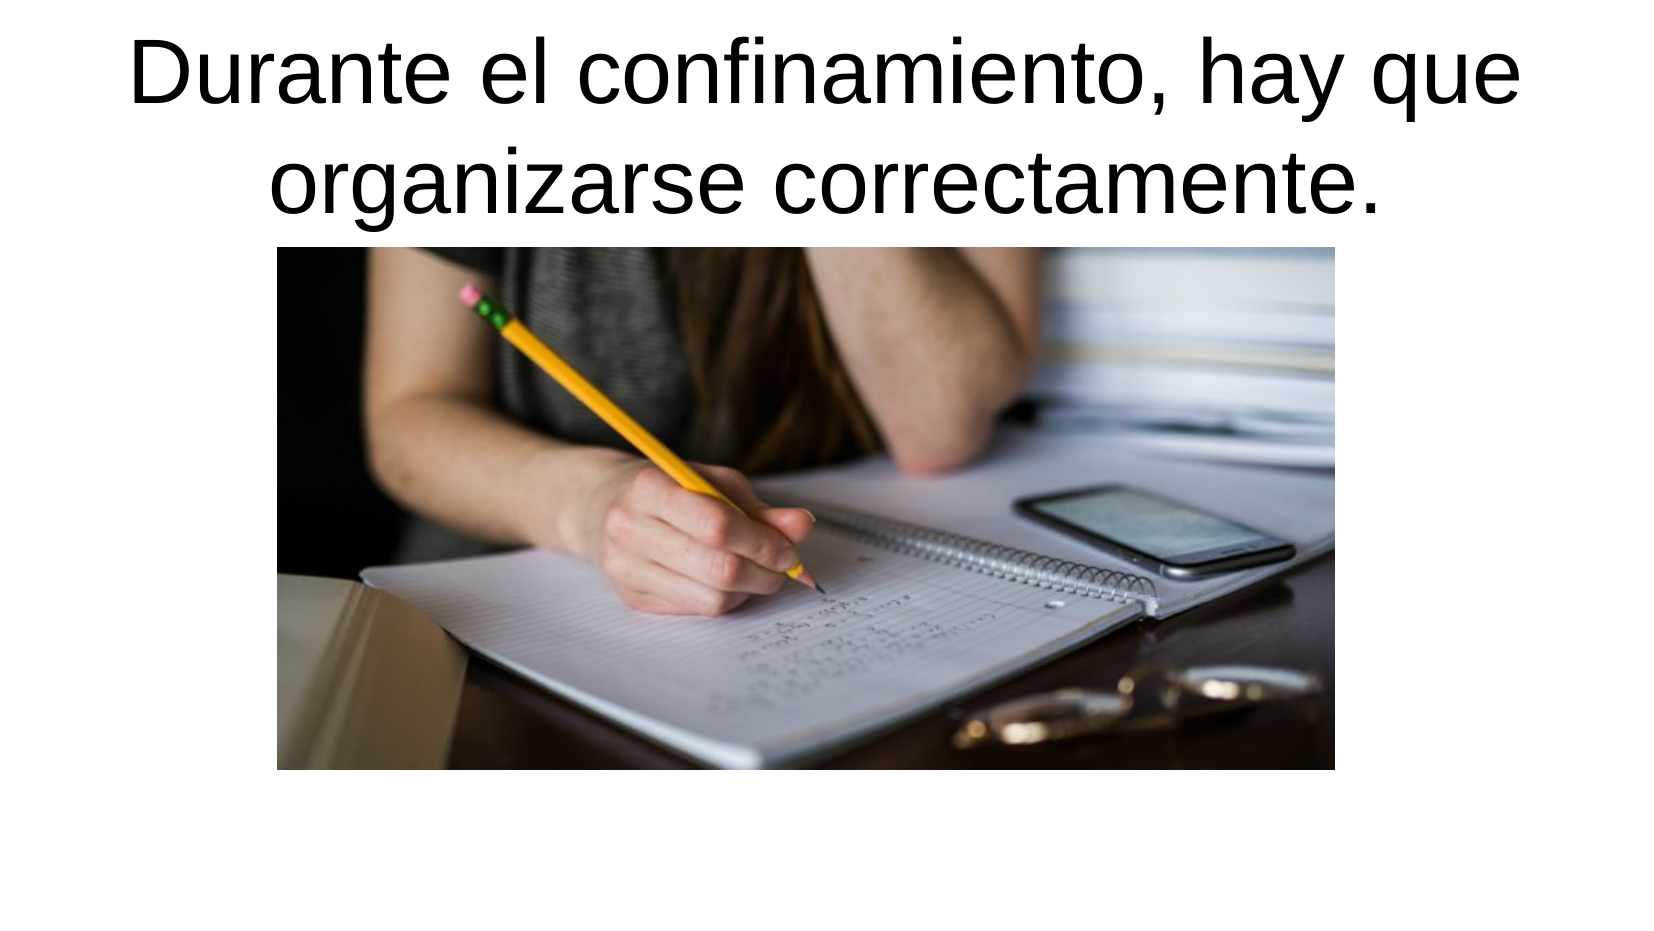

# Durante el confinamiento, hay que organizarse correctamente.